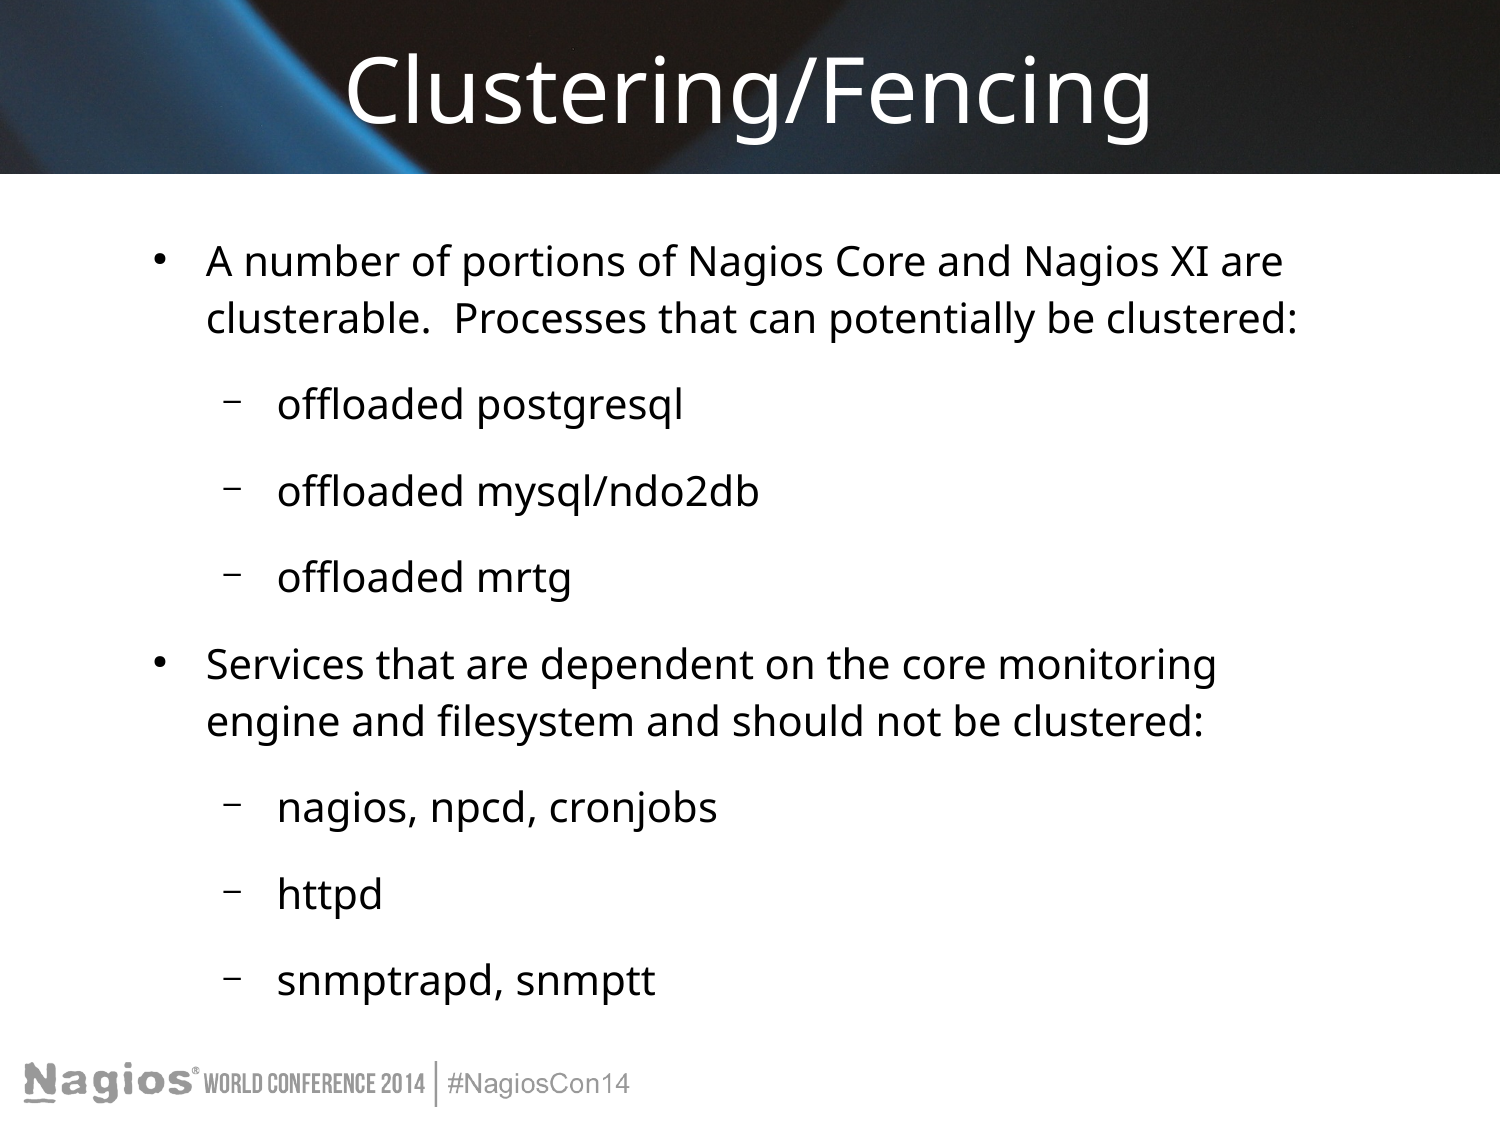

# Clustering/Fencing
A number of portions of Nagios Core and Nagios XI are clusterable. Processes that can potentially be clustered:
offloaded postgresql
offloaded mysql/ndo2db
offloaded mrtg
Services that are dependent on the core monitoring engine and filesystem and should not be clustered:
nagios, npcd, cronjobs
httpd
snmptrapd, snmptt